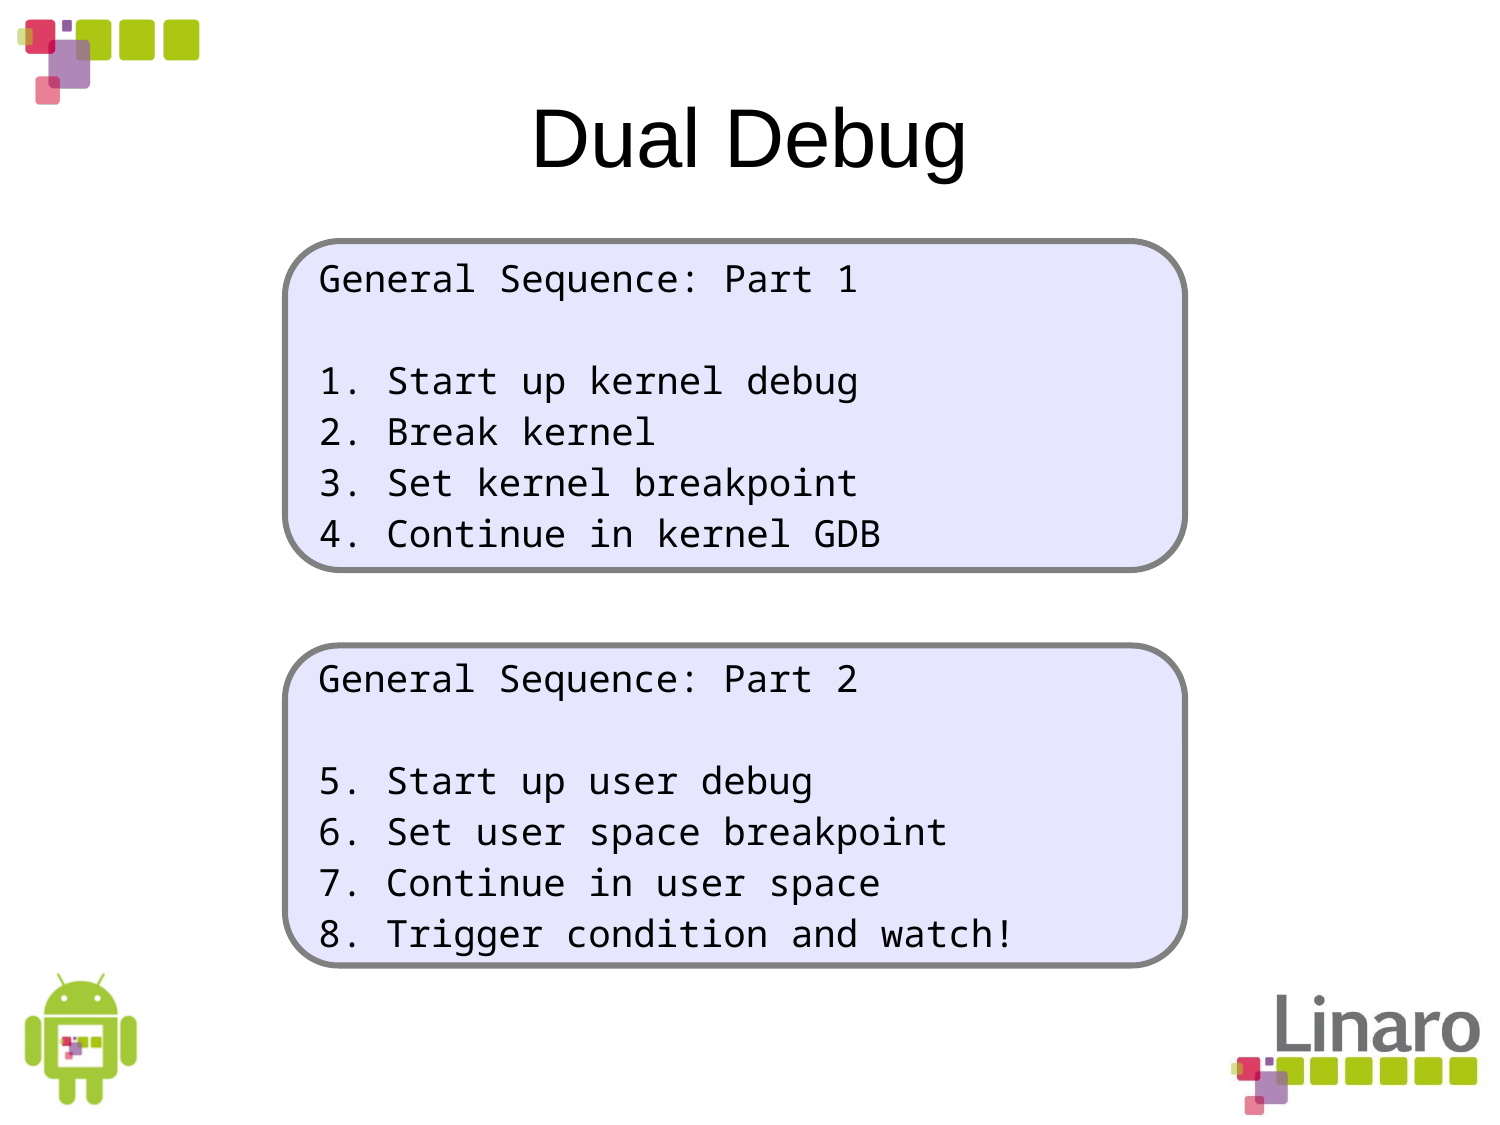

# Dual Debug
General Sequence: Part 1
1. Start up kernel debug
2. Break kernel
3. Set kernel breakpoint
4. Continue in kernel GDB
General Sequence: Part 2
5. Start up user debug
6. Set user space breakpoint
7. Continue in user space
8. Trigger condition and watch!